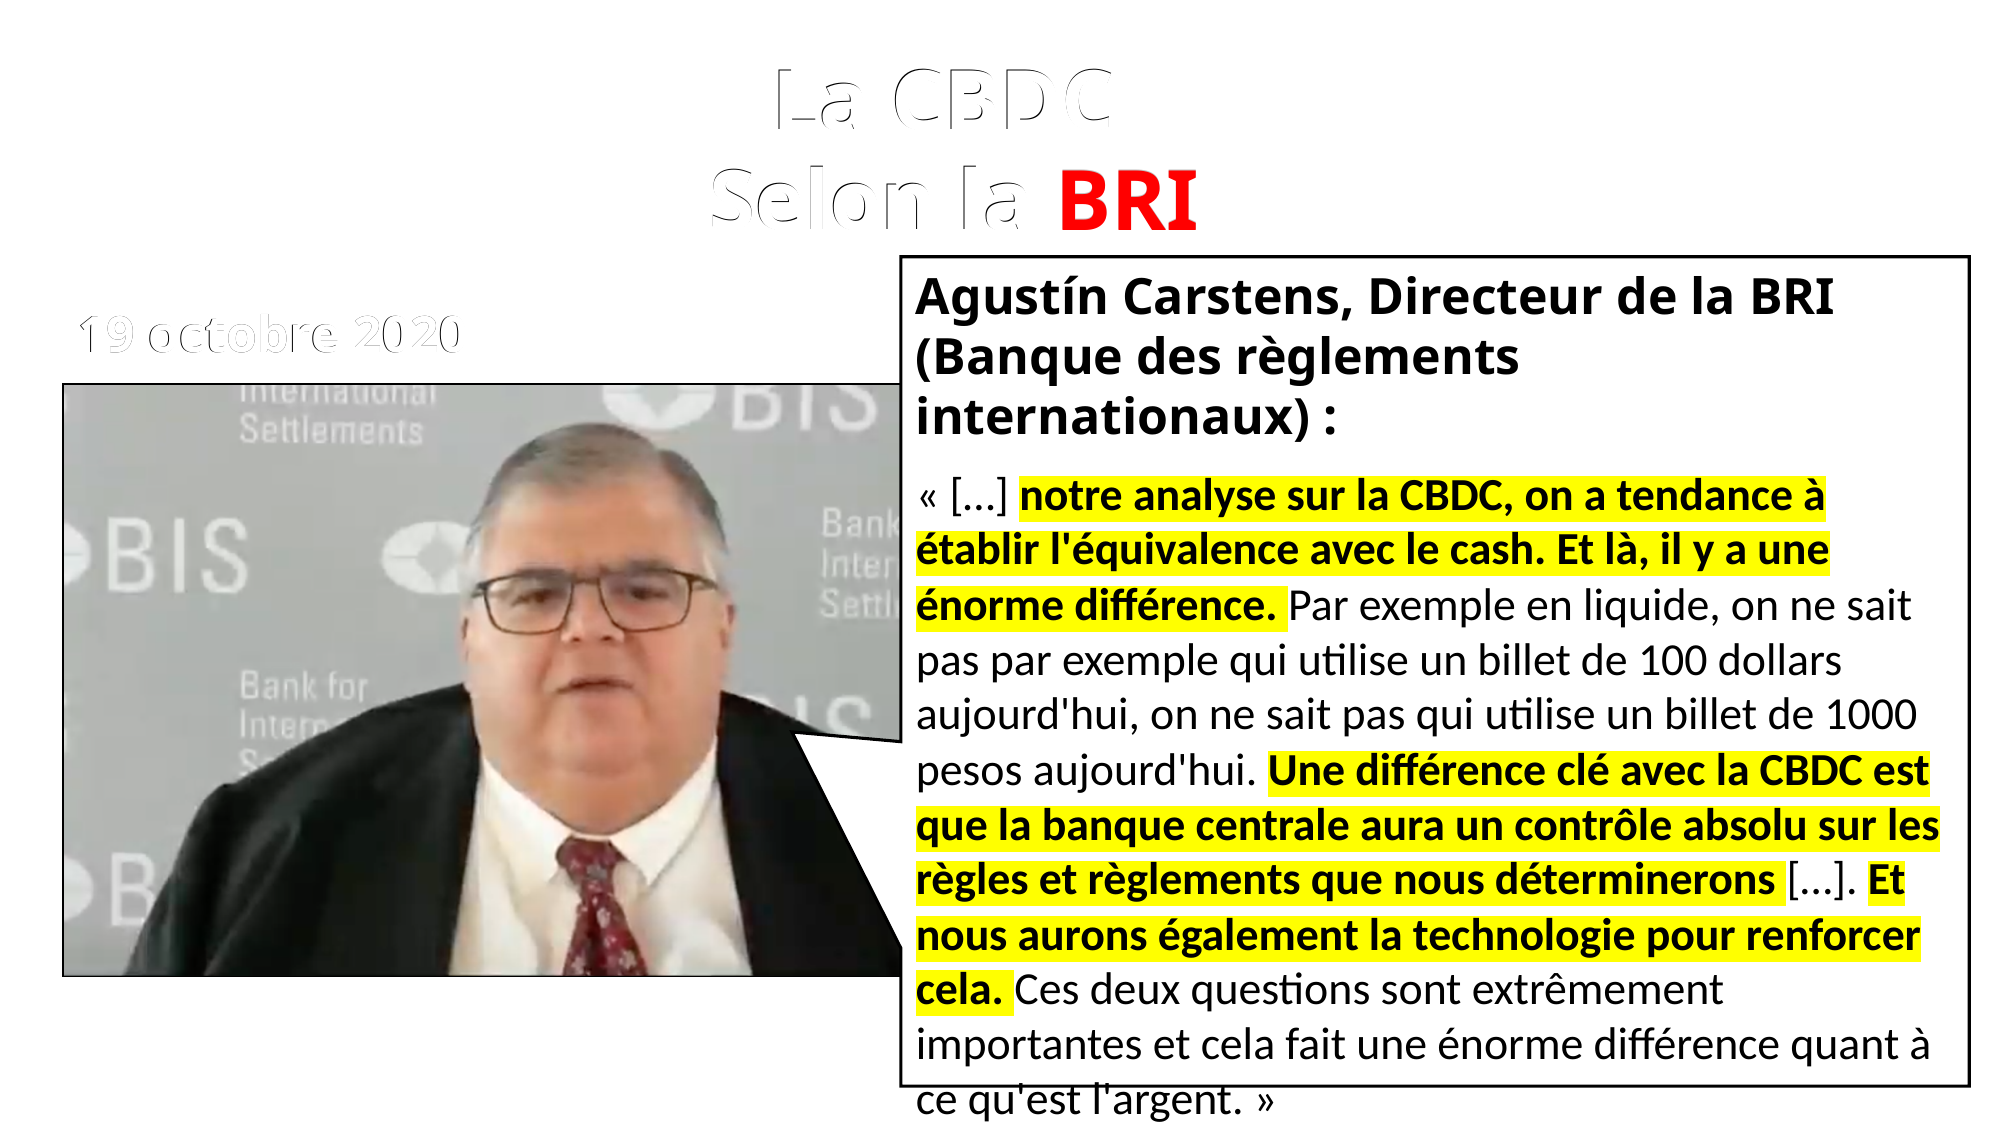

La CBDC
Selon la BRI
Agustín Carstens, Directeur de la BRI (Banque des règlements internationaux) :
« […] notre analyse sur la CBDC, on a tendance à établir l'équivalence avec le cash. Et là, il y a une énorme différence. Par exemple en liquide, on ne sait pas par exemple qui utilise un billet de 100 dollars aujourd'hui, on ne sait pas qui utilise un billet de 1000 pesos aujourd'hui. Une différence clé avec la CBDC est que la banque centrale aura un contrôle absolu sur les règles et règlements que nous déterminerons […]. Et nous aurons également la technologie pour renforcer cela. Ces deux questions sont extrêmement importantes et cela fait une énorme différence quant à ce qu'est l'argent. »
19 octobre 2020